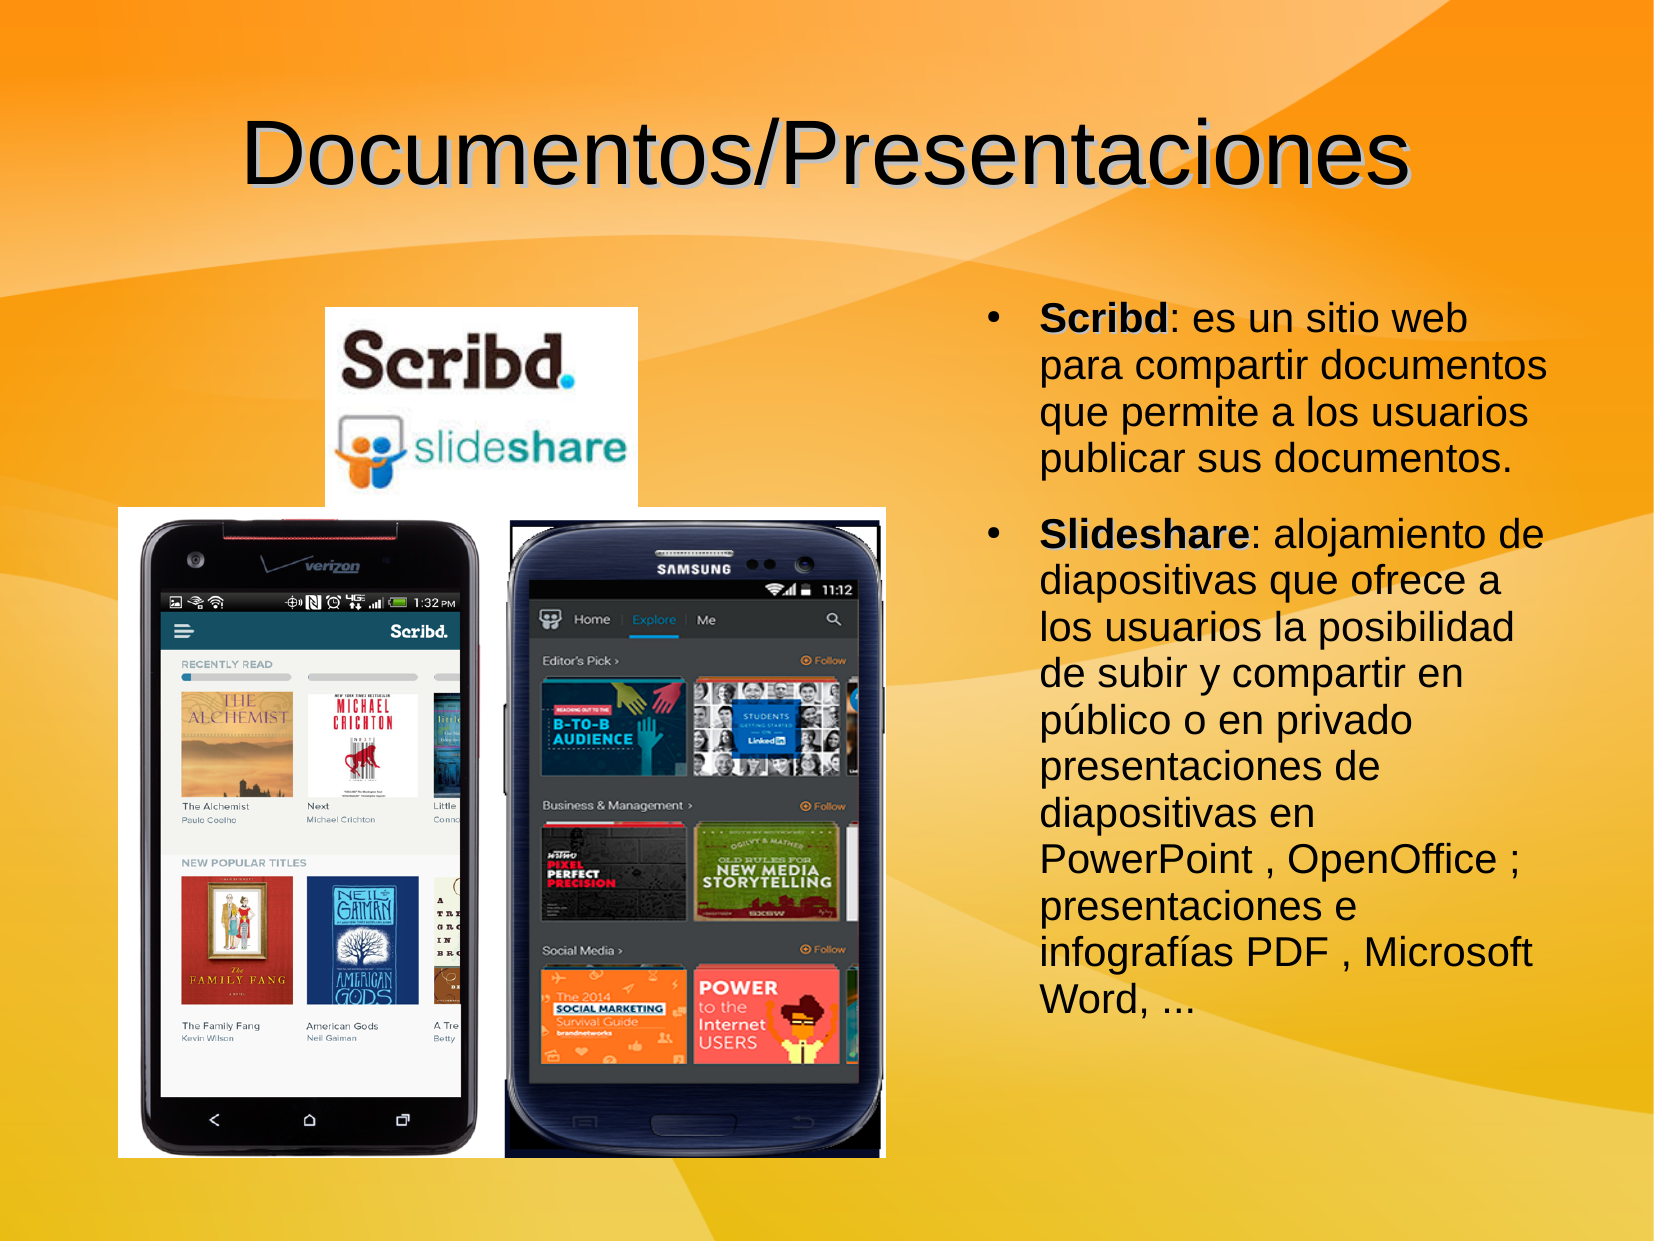

# Documentos/Presentaciones
Scribd: es un sitio web para compartir documentos que permite a los usuarios publicar sus documentos.
Slideshare: alojamiento de diapositivas que ofrece a los usuarios la posibilidad de subir y compartir en público o en privado presentaciones de diapositivas en PowerPoint , OpenOffice ; presentaciones e infografías PDF , Microsoft Word, ...